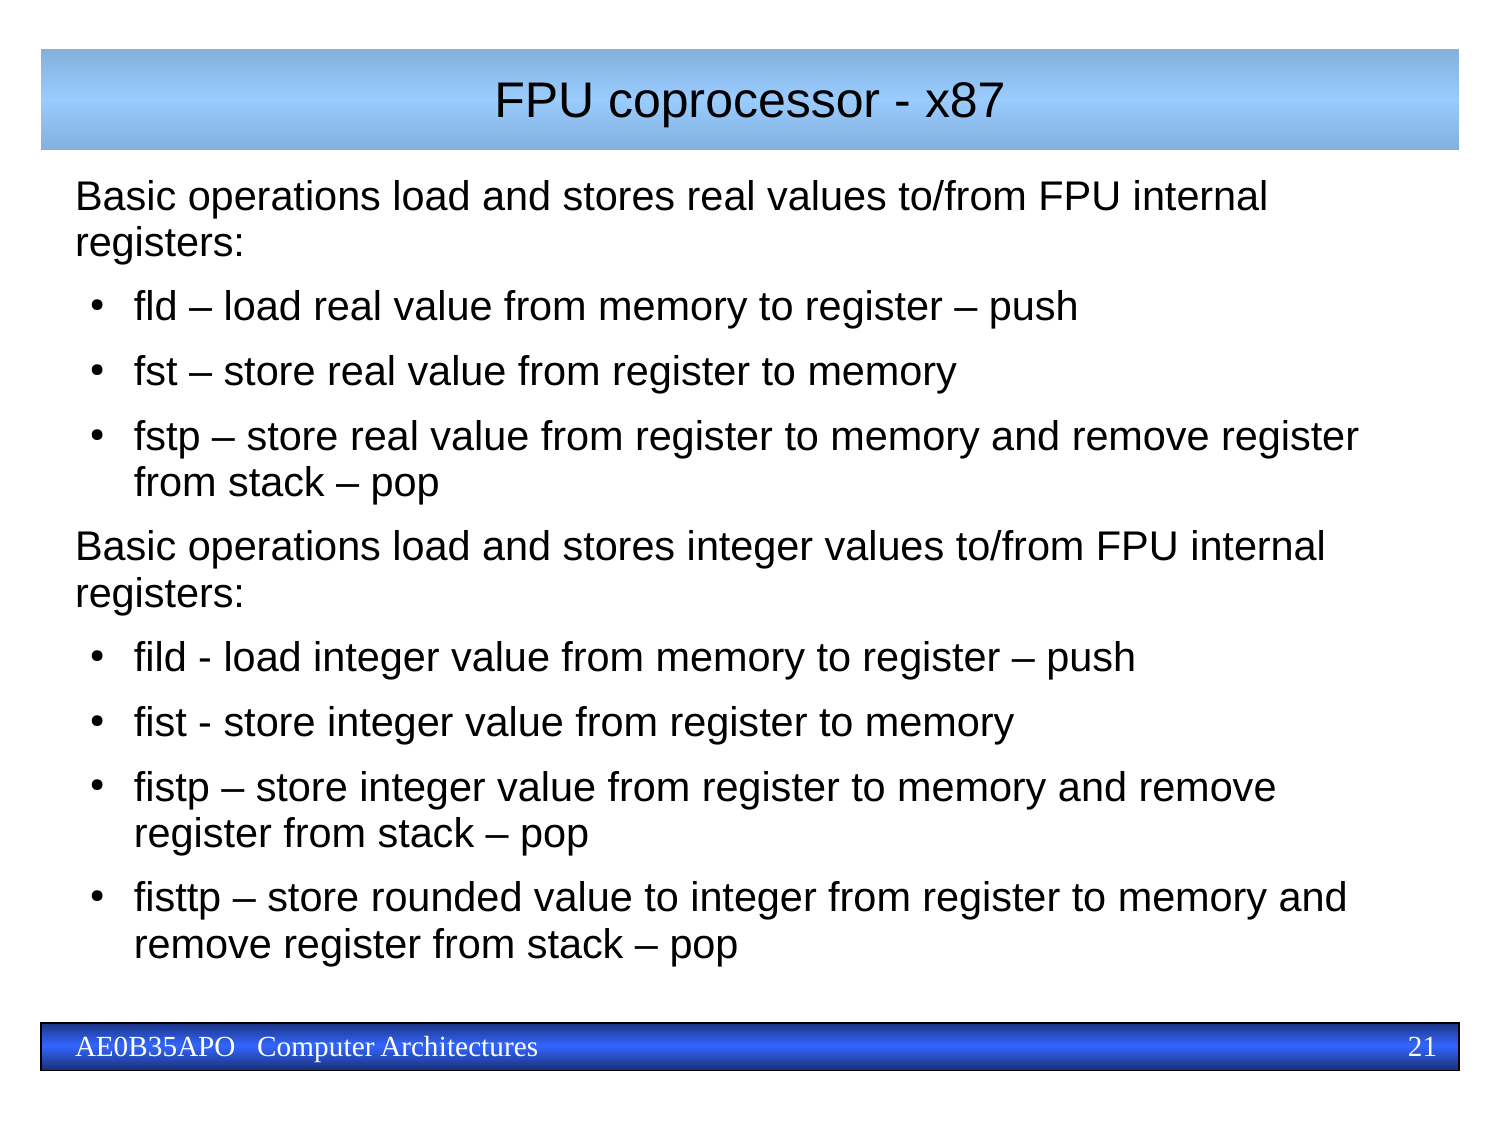

# FPU coprocessor - x87
Basic operations load and stores real values to/from FPU internal registers:
fld – load real value from memory to register – push
fst – store real value from register to memory
fstp – store real value from register to memory and remove register from stack – pop
Basic operations load and stores integer values to/from FPU internal registers:
fild - load integer value from memory to register – push
fist - store integer value from register to memory
fistp – store integer value from register to memory and remove register from stack – pop
fisttp – store rounded value to integer from register to memory and remove register from stack – pop
AE0B35APO Computer Architectures
21